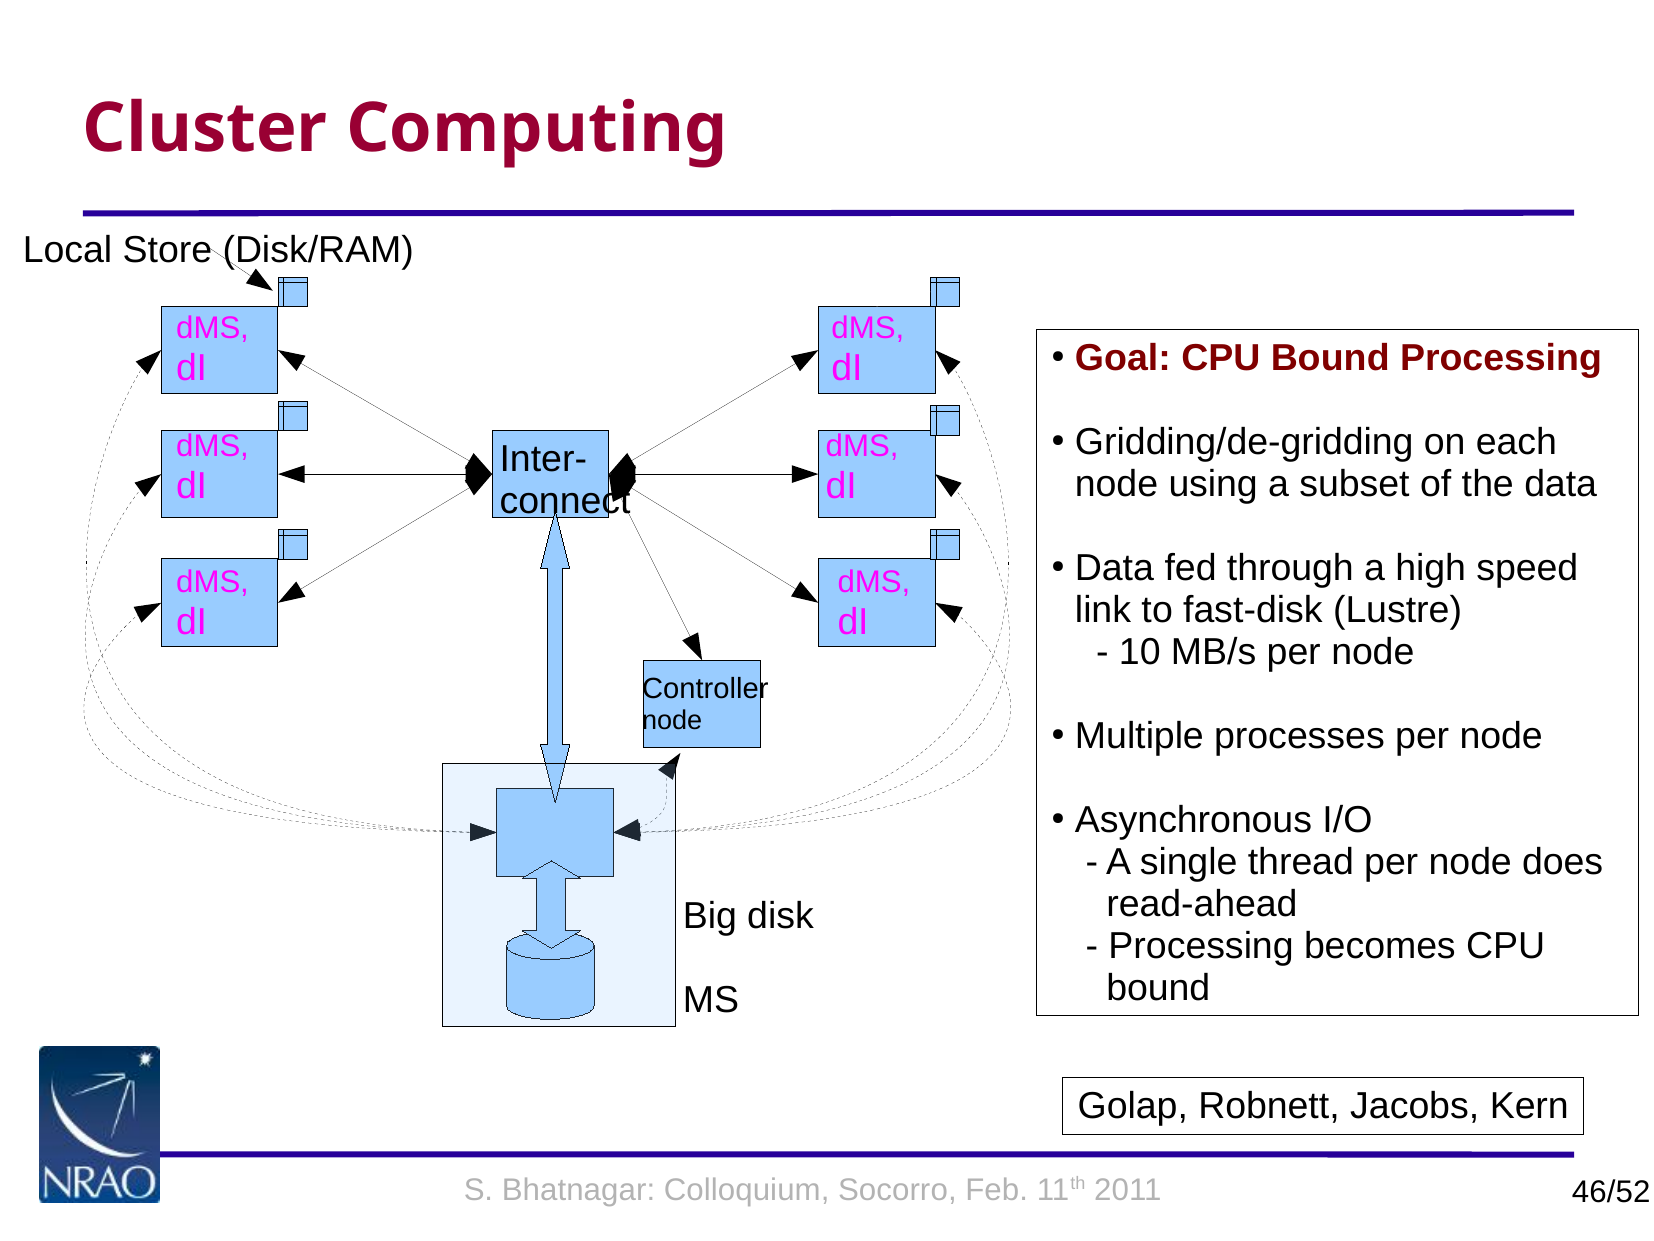

# Cluster Computing
Local Store (Disk/RAM)
dMS, dI
dMS, dI
dMS, dI
dMS, dI
Inter-
connect
dMS, dI
dMS, dI
Controller node
Big disk
MS
 Goal: CPU Bound Processing
 Gridding/de-gridding on each
 node using a subset of the data
 Data fed through a high speed
 link to fast-disk (Lustre)
 - 10 MB/s per node
 Multiple processes per node
 Asynchronous I/O
 - A single thread per node does
 read-ahead
 - Processing becomes CPU
 bound
Golap, Robnett, Jacobs, Kern